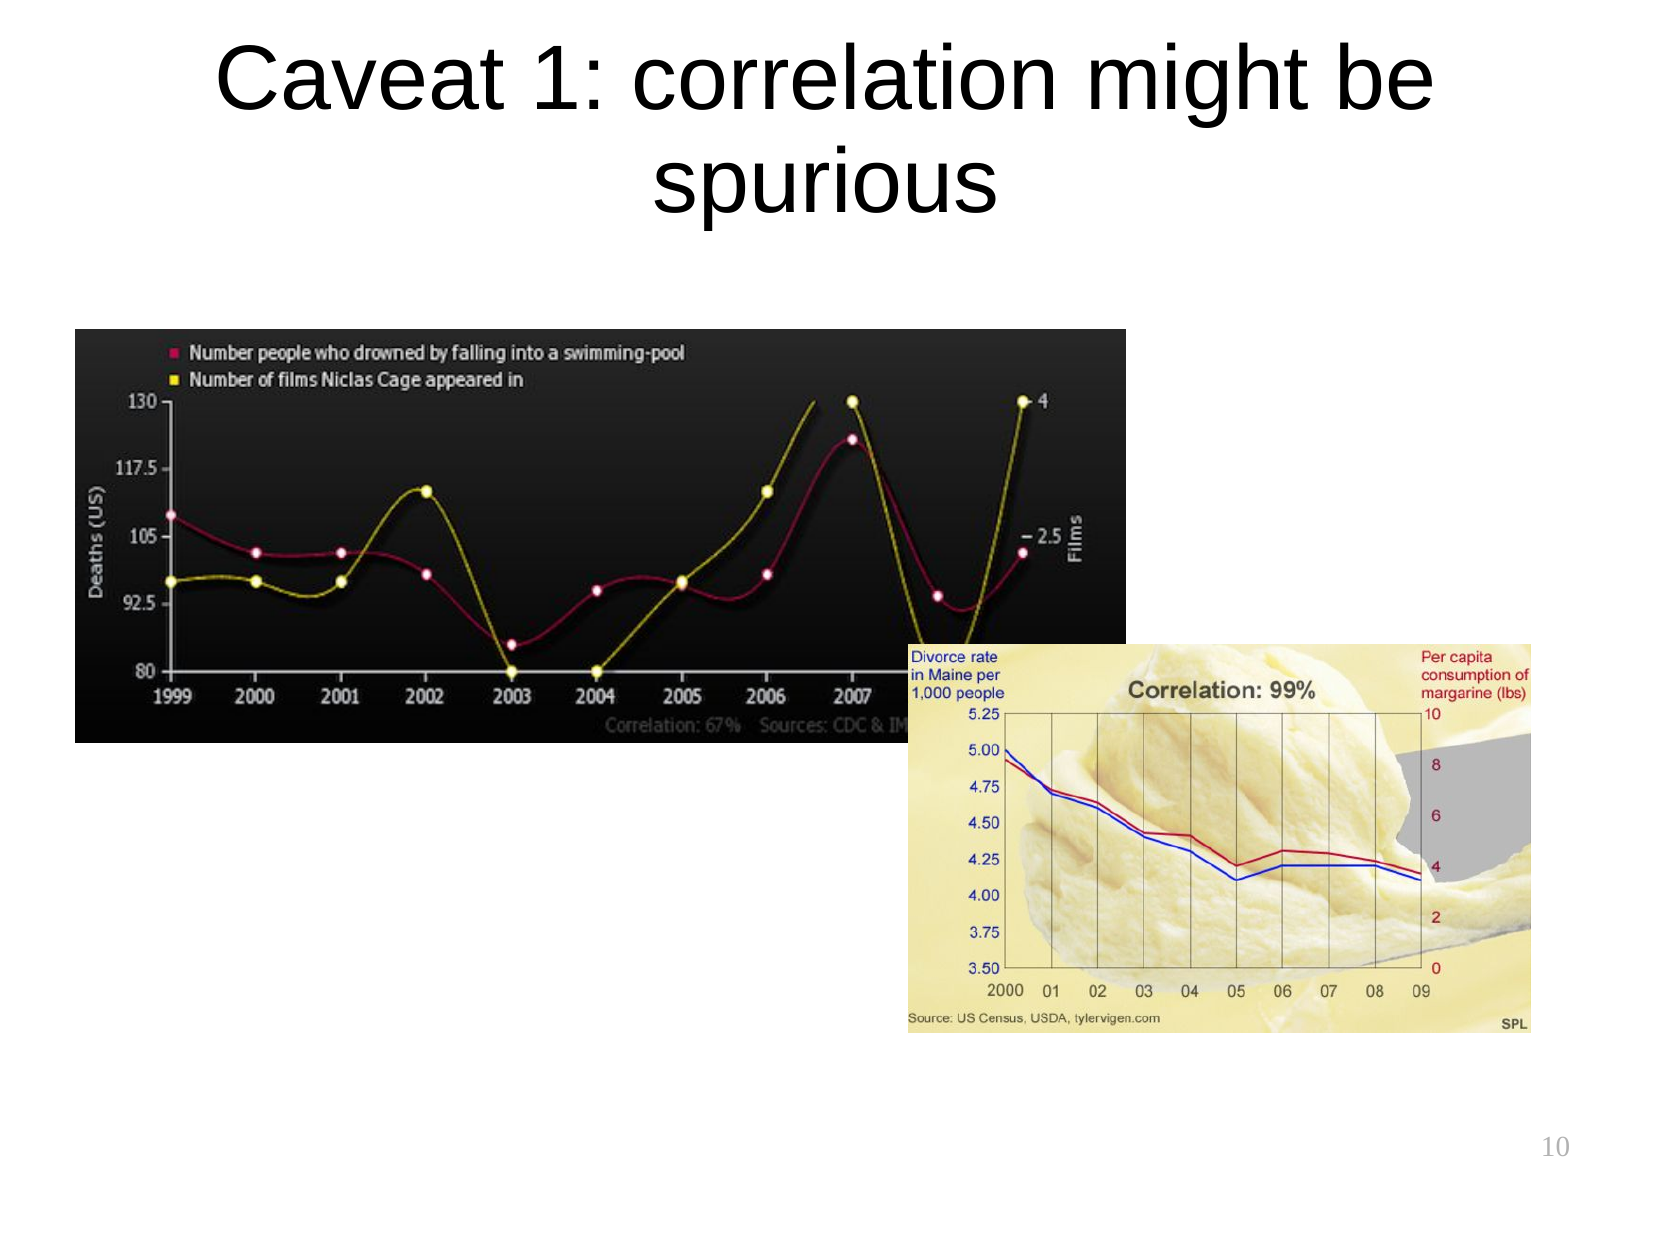

# Caveat 1: correlation might be spurious
10